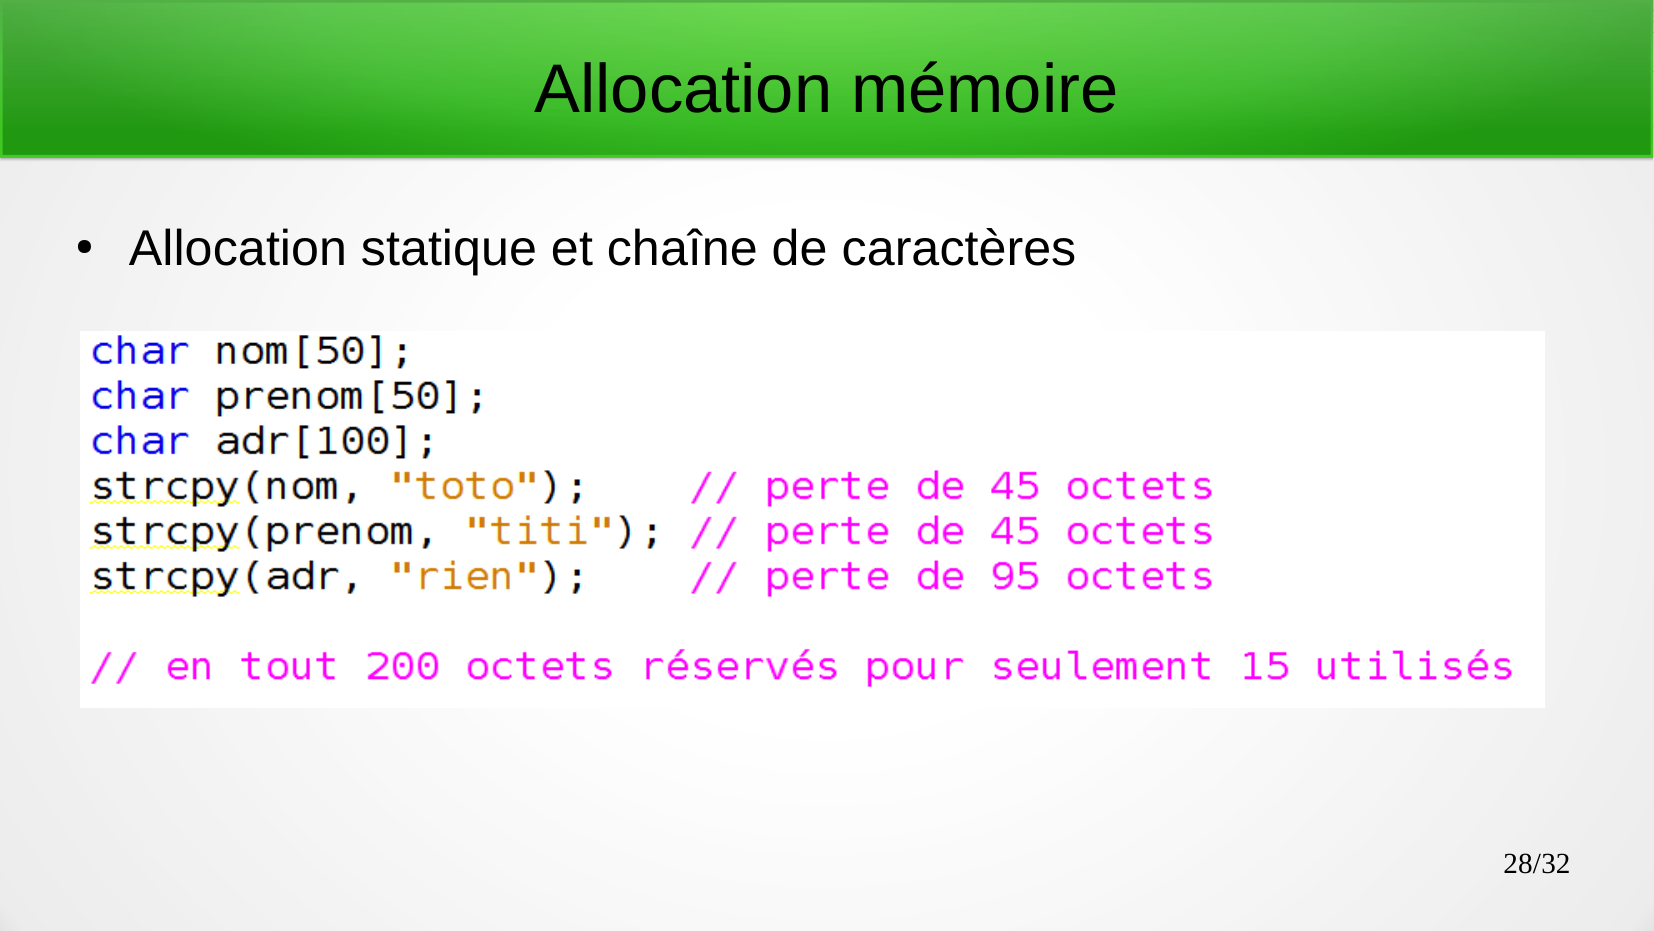

# Allocation mémoire
Allocation statique et chaîne de caractères
28